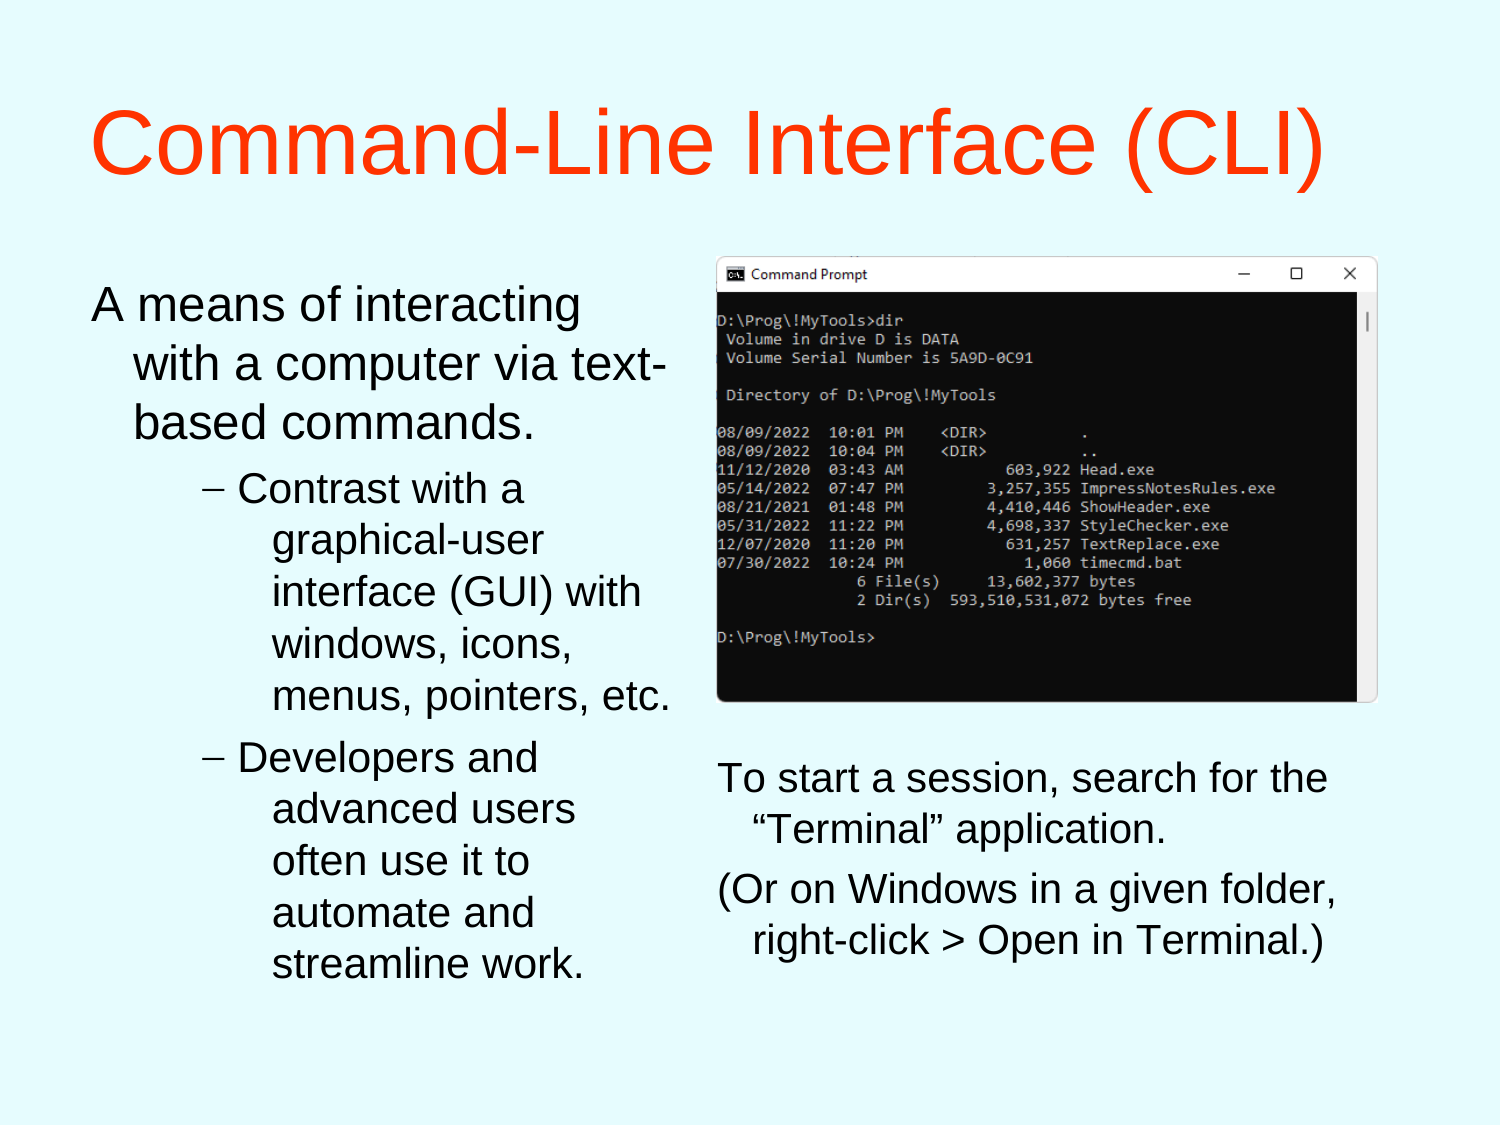

# Command-Line Interface (CLI)
A means of interacting with a computer via text-based commands.
Contrast with a graphical-user interface (GUI) with windows, icons, menus, pointers, etc.
Developers and advanced users often use it to automate and streamline work.
To start a session, search for the “Terminal” application.
(Or on Windows in a given folder, right-click > Open in Terminal.)